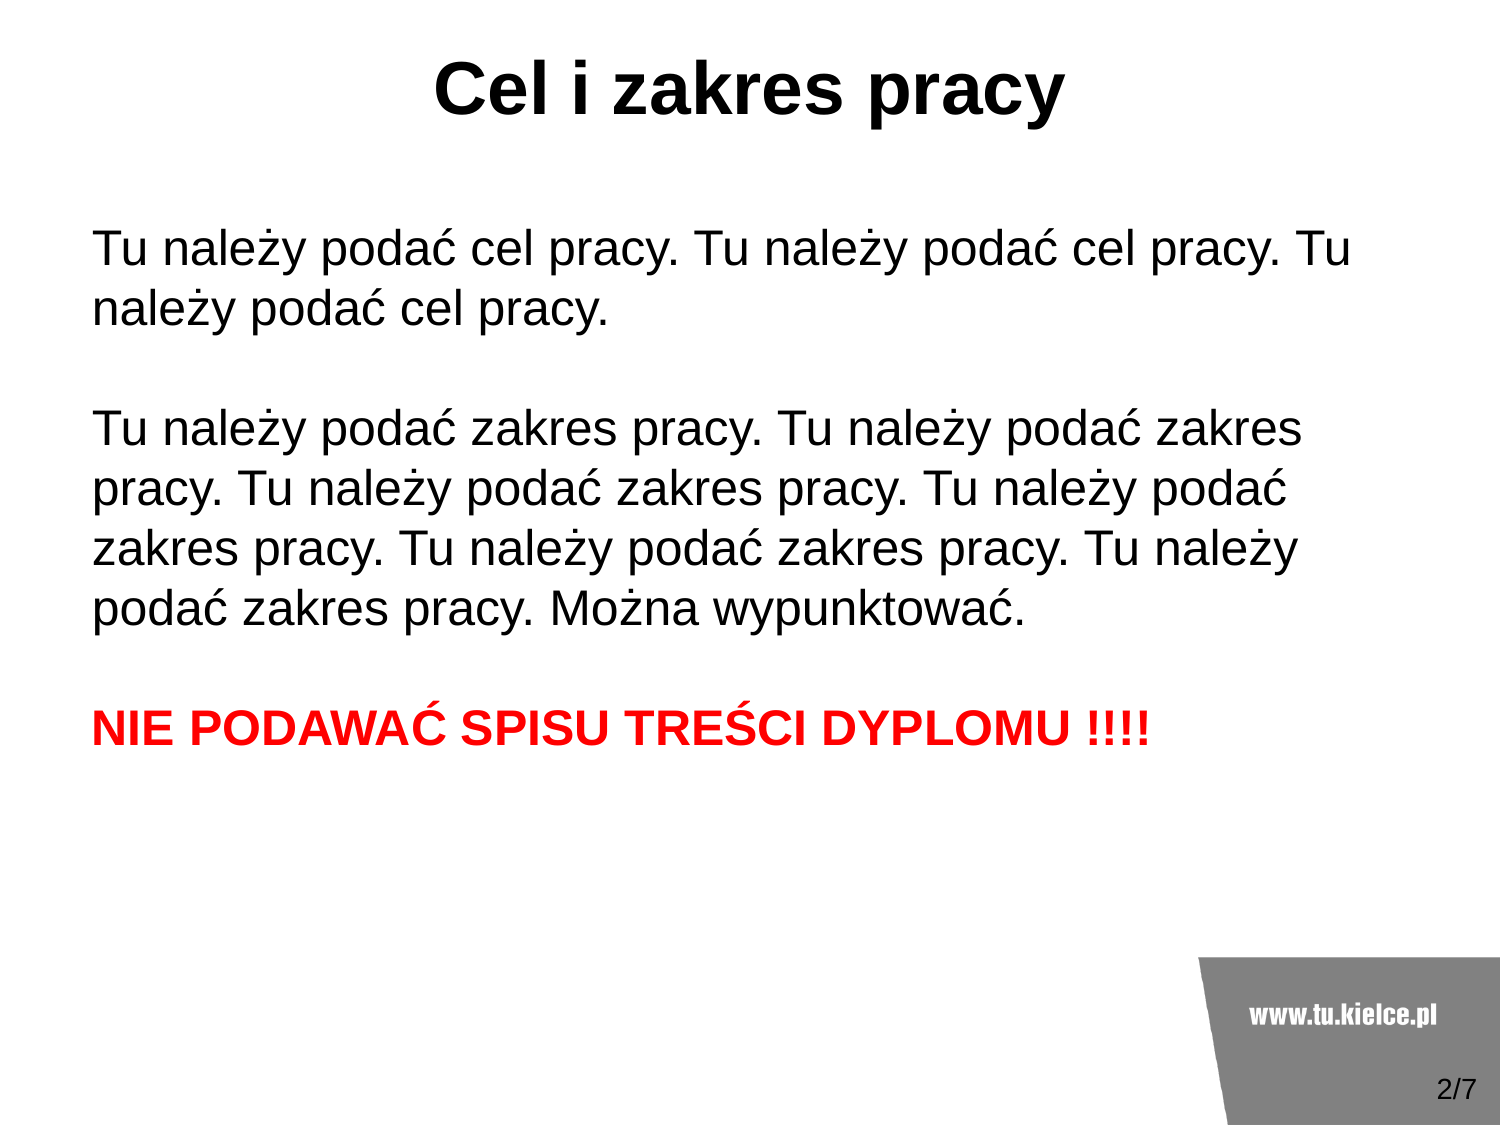

Cel i zakres pracy
Tu należy podać cel pracy. Tu należy podać cel pracy. Tu należy podać cel pracy.
Tu należy podać zakres pracy. Tu należy podać zakres pracy. Tu należy podać zakres pracy. Tu należy podać zakres pracy. Tu należy podać zakres pracy. Tu należy podać zakres pracy. Można wypunktować.
NIE PODAWAĆ SPISU TREŚCI DYPLOMU !!!!